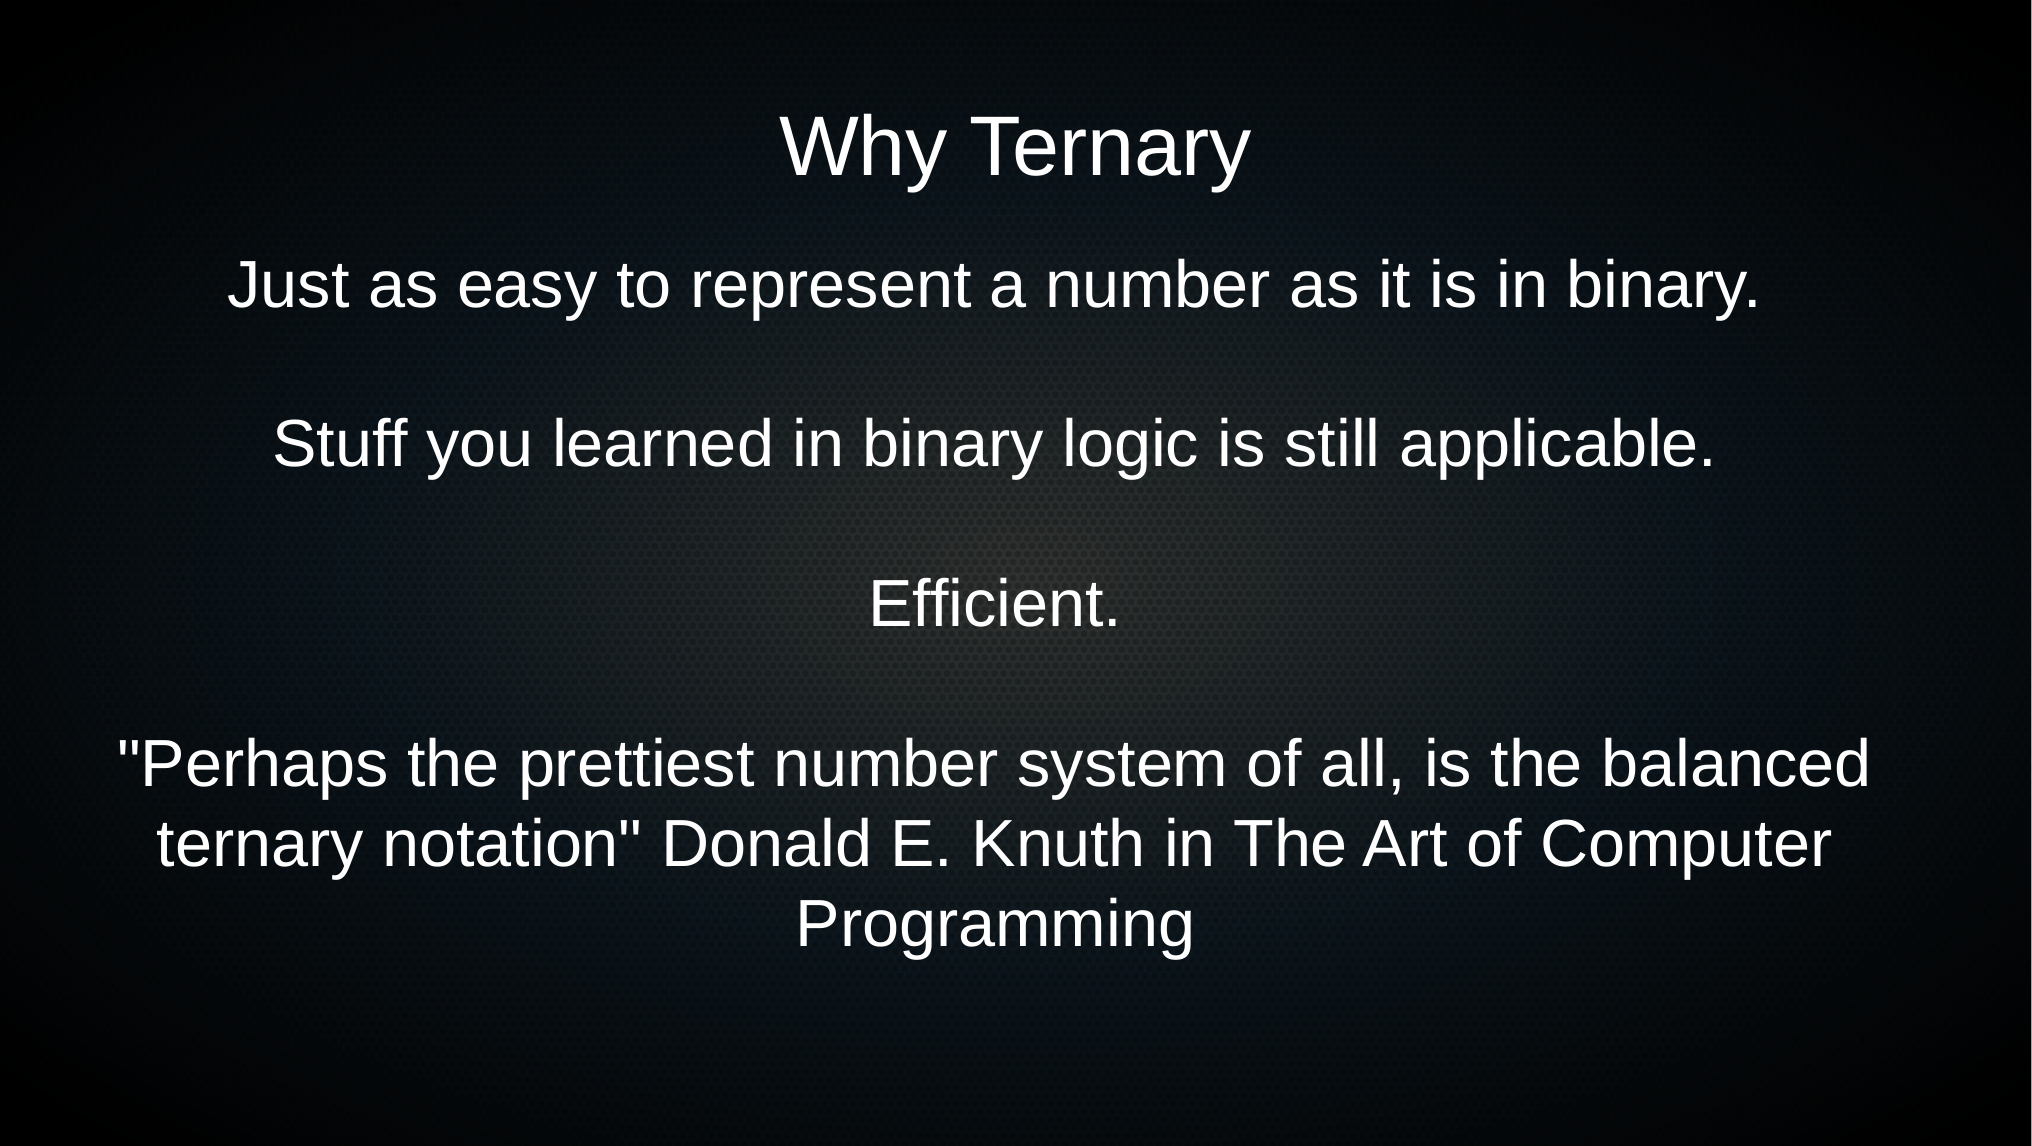

Why Ternary
Just as easy to represent a number as it is in binary.
Stuff you learned in binary logic is still applicable.
Efficient.
"Perhaps the prettiest number system of all, is the balanced ternary notation" Donald E. Knuth in The Art of Computer Programming